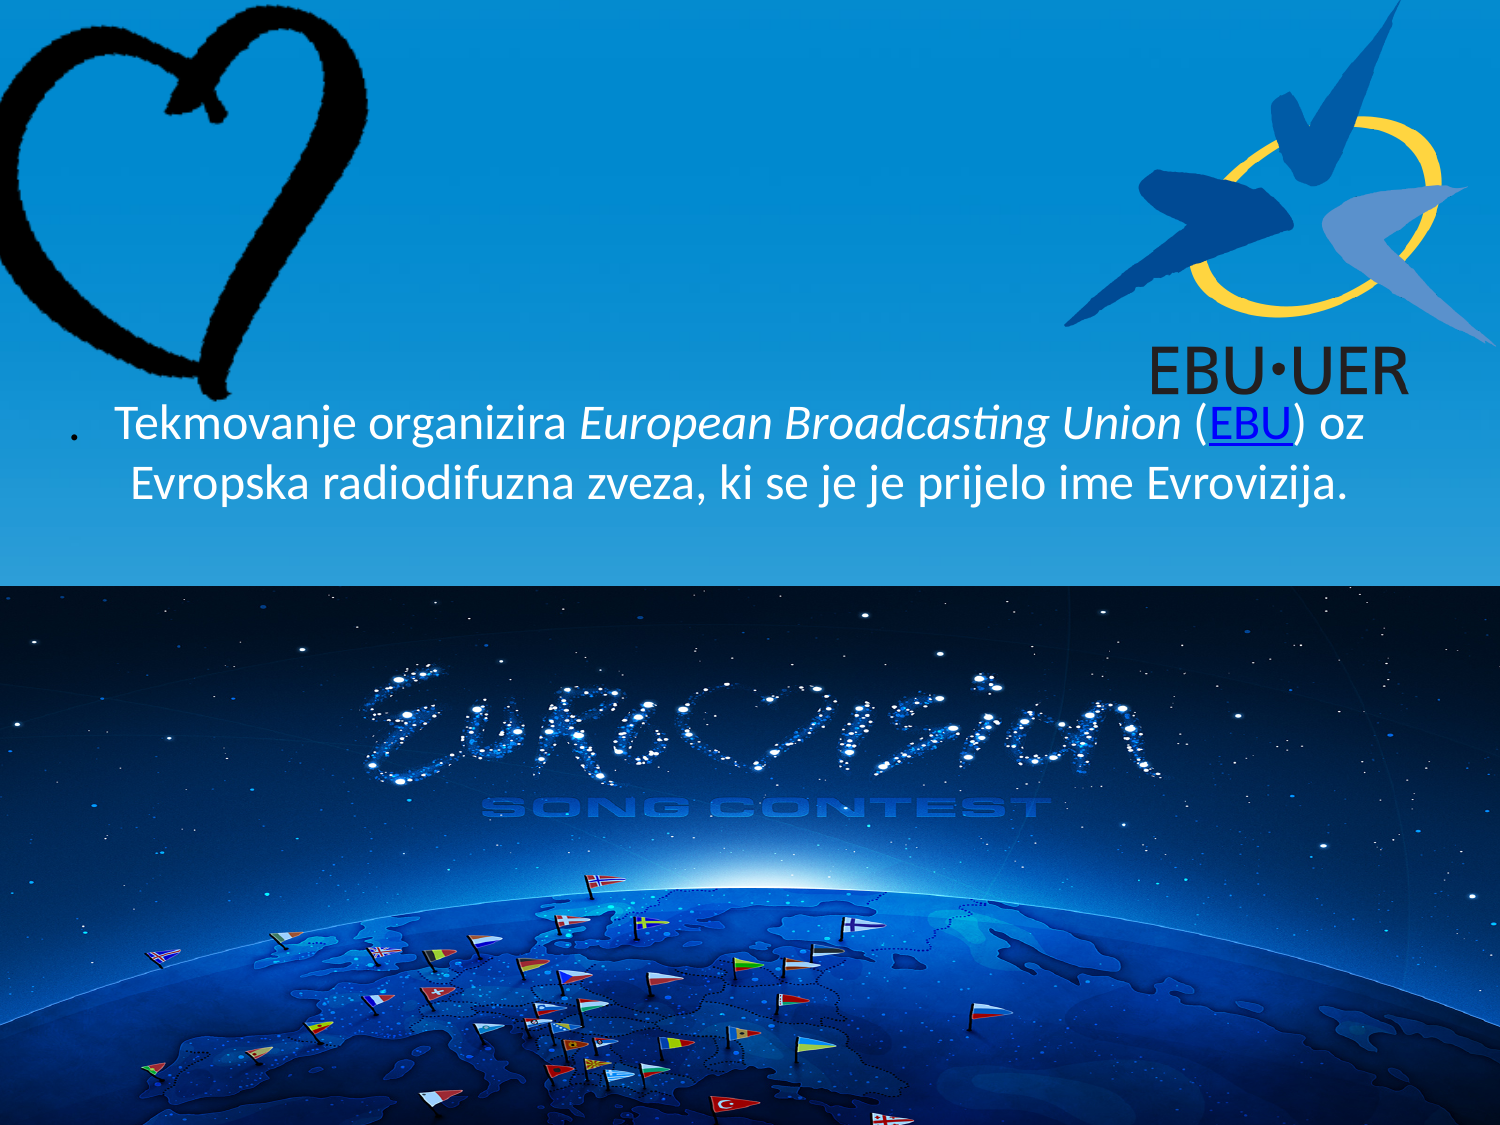

.
# Tekmovanje organizira European Broadcasting Union (EBU) oz Evropska radiodifuzna zveza, ki se je je prijelo ime Evrovizija.